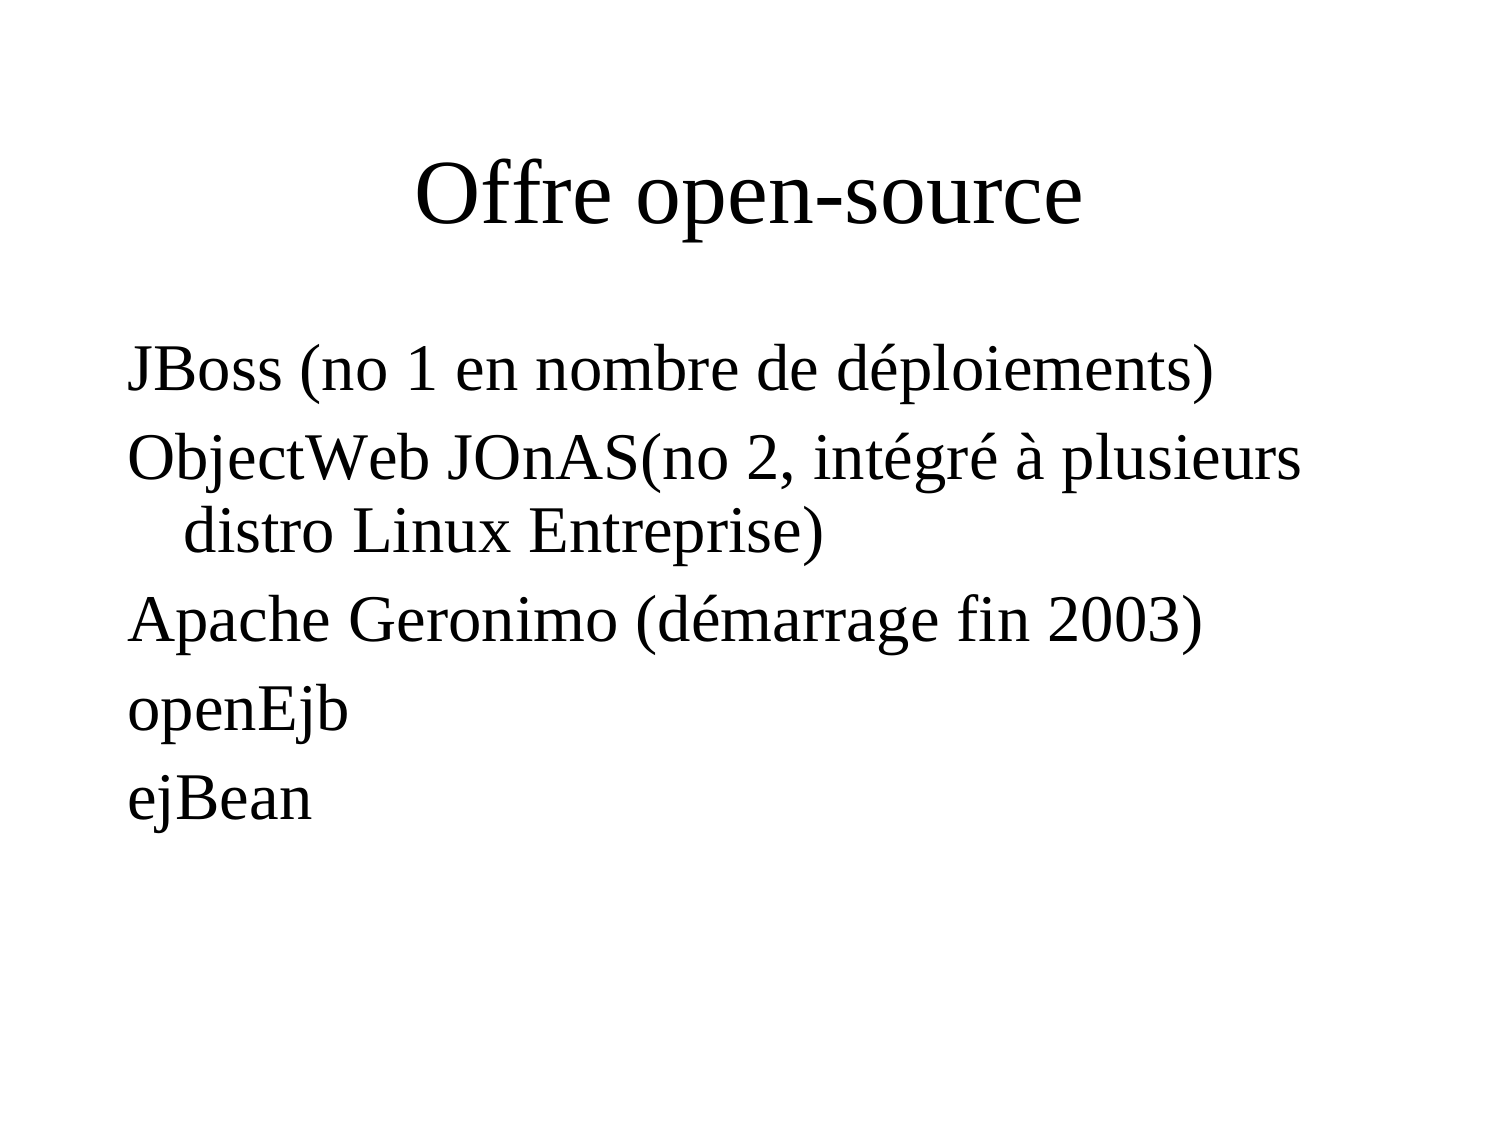

# Offre open-source
JBoss (no 1 en nombre de déploiements)
ObjectWeb JOnAS(no 2, intégré à plusieurs distro Linux Entreprise)
Apache Geronimo (démarrage fin 2003)
openEjb
ejBean